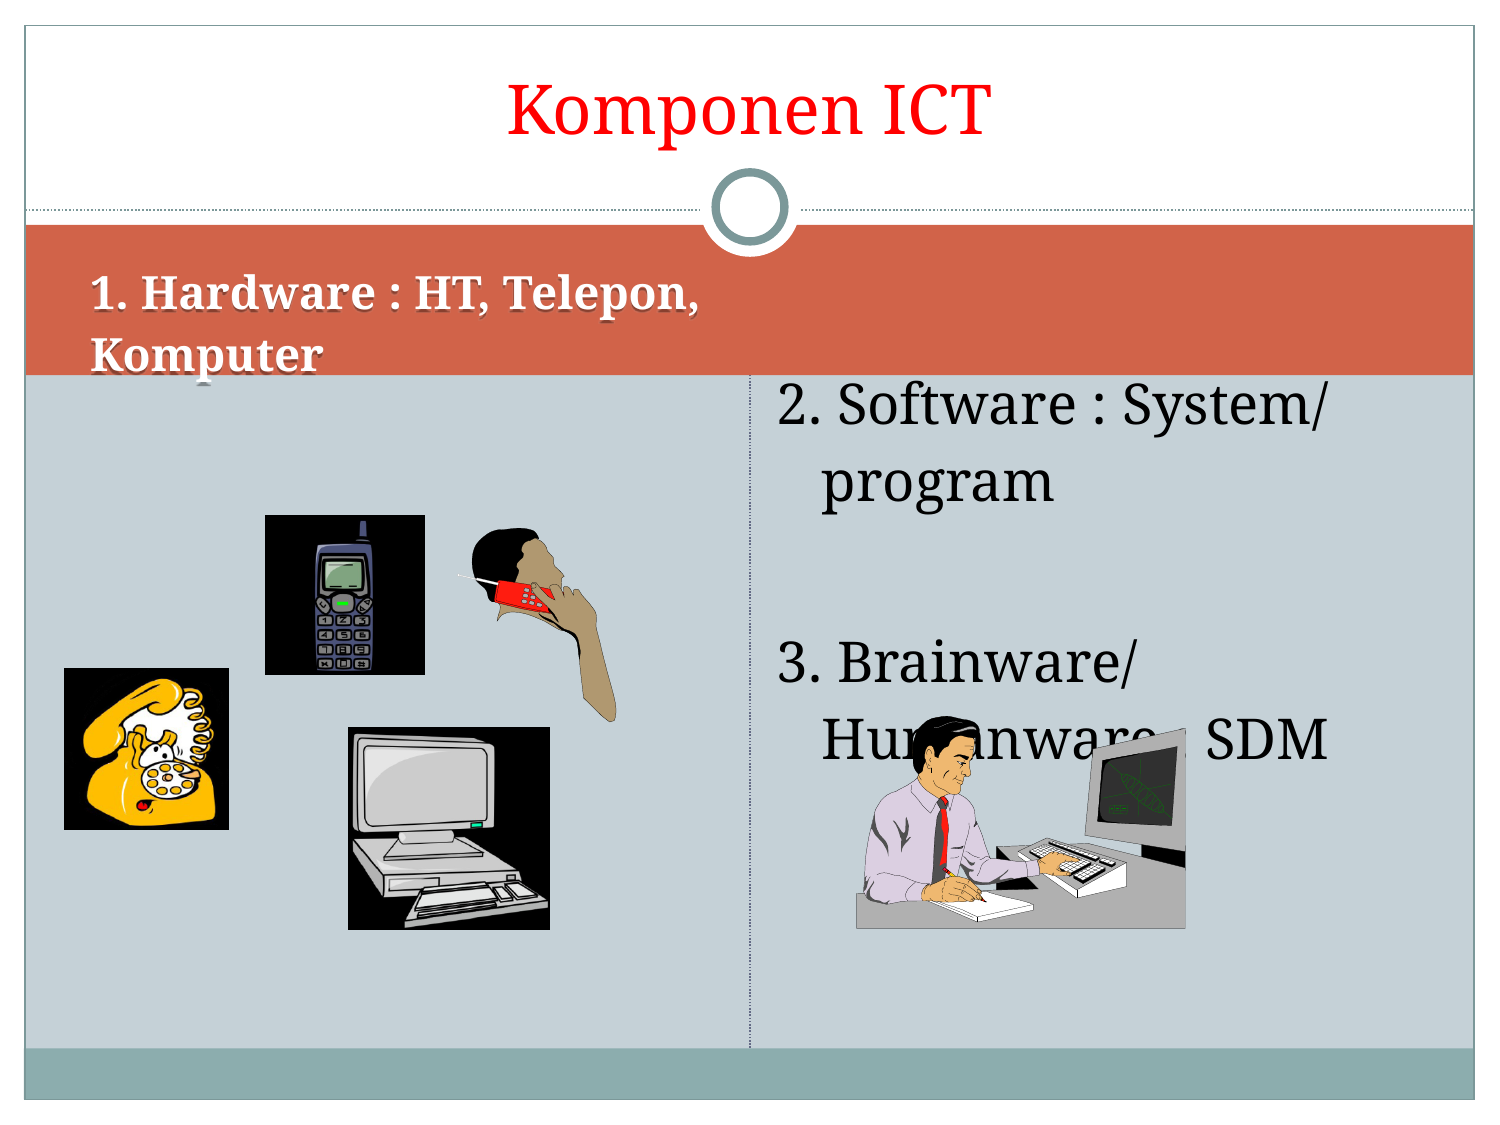

Komponen ICT
# 1. Hardware : HT, Telepon, Komputer
2. Software : System/ program
3. Brainware/ Humanware : SDM